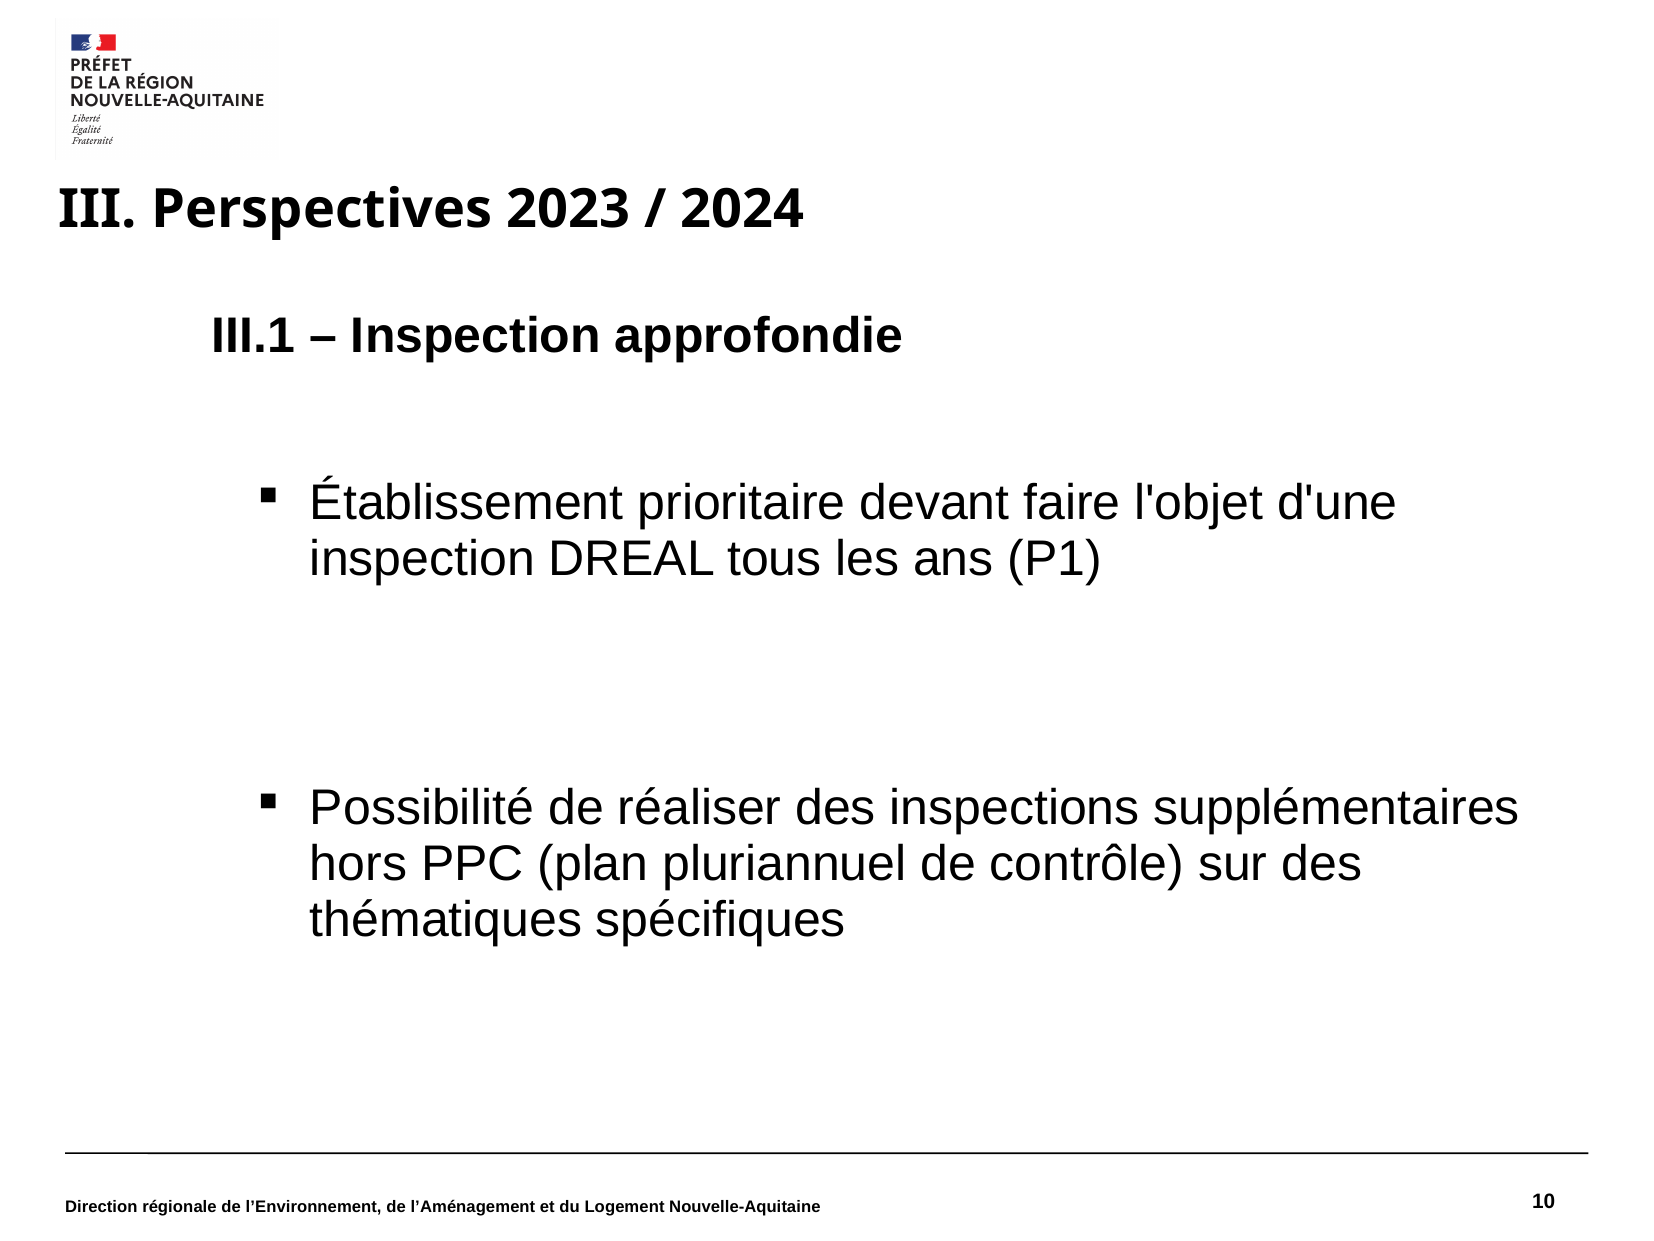

III. Perspectives 2023 / 2024
# III.1 – Inspection approfondie
Établissement prioritaire devant faire l'objet d'une inspection DREAL tous les ans (P1)
Possibilité de réaliser des inspections supplémentaires hors PPC (plan pluriannuel de contrôle) sur des thématiques spécifiques